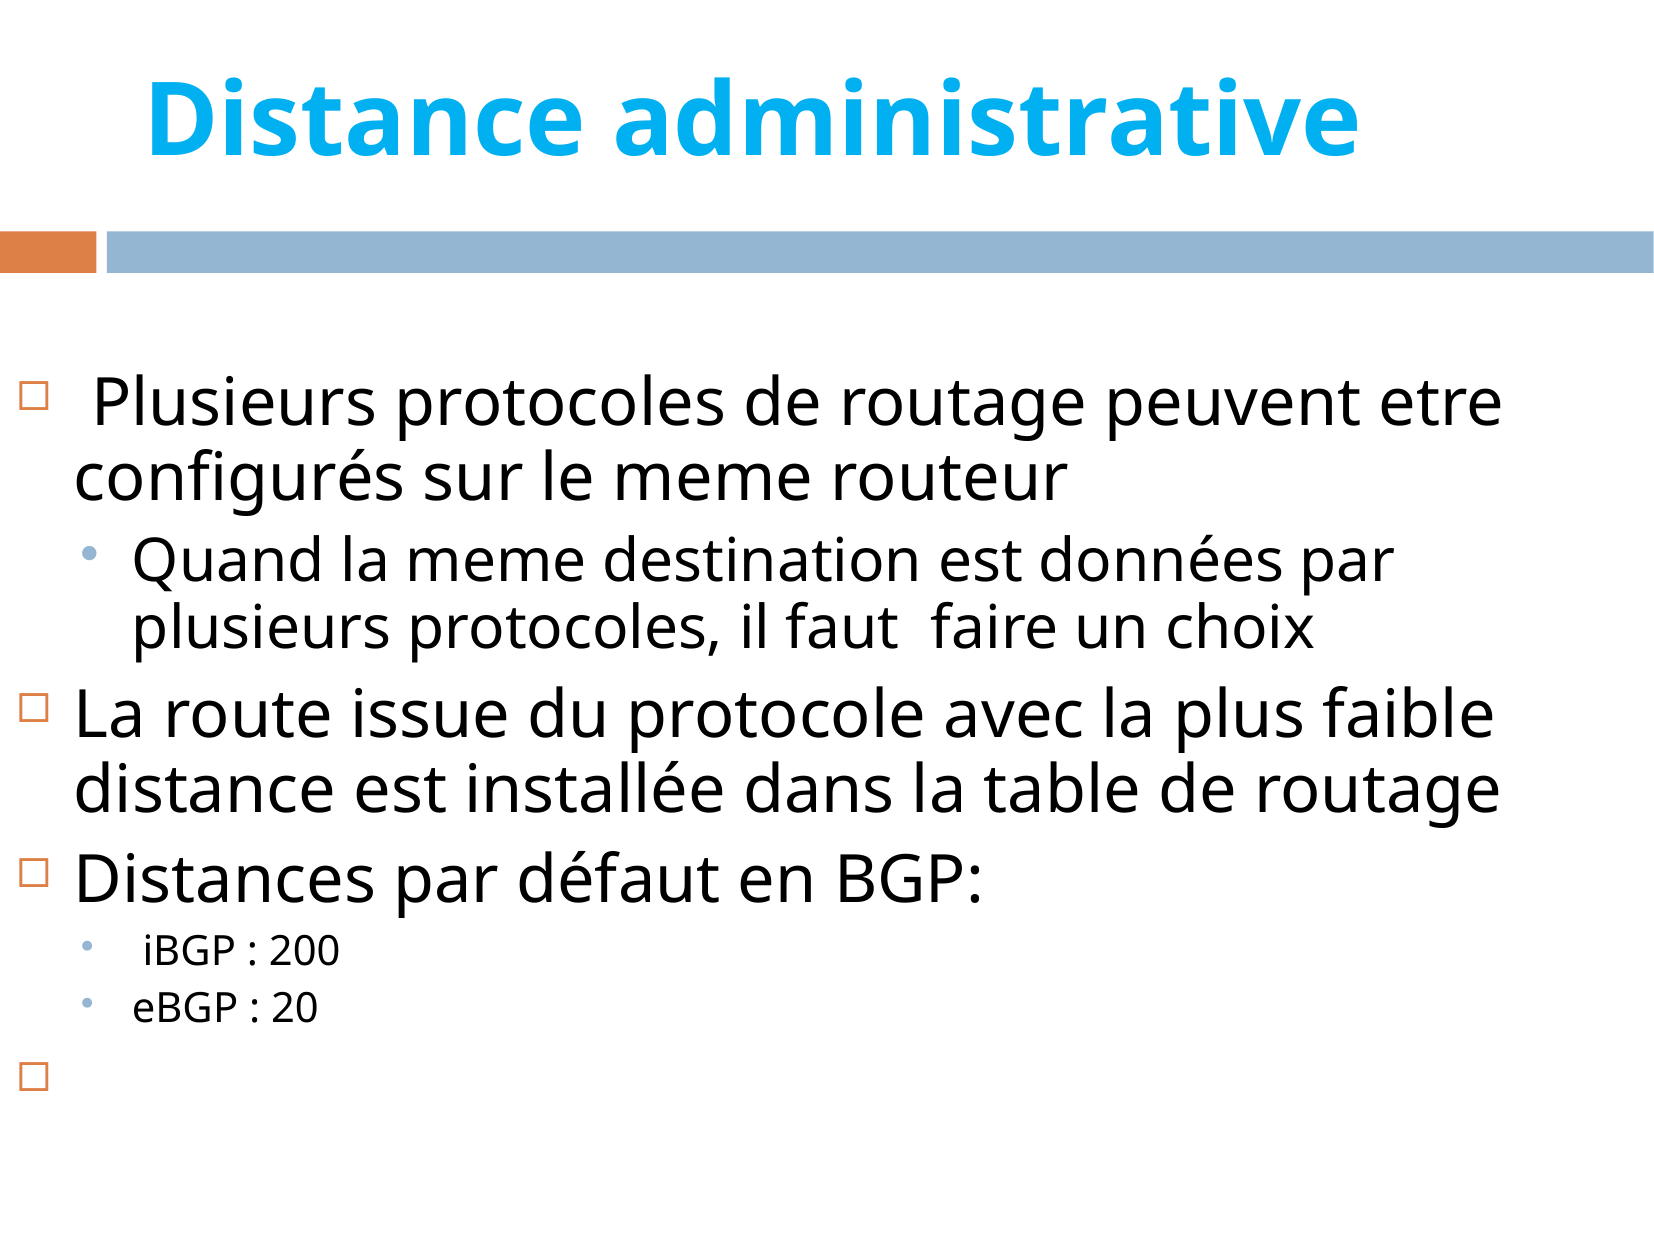

# Distance administrative
 Plusieurs protocoles de routage peuvent etre configurés sur le meme routeur
Quand la meme destination est données par plusieurs protocoles, il faut faire un choix
La route issue du protocole avec la plus faible distance est installée dans la table de routage
Distances par défaut en BGP:
 iBGP : 200
eBGP : 20